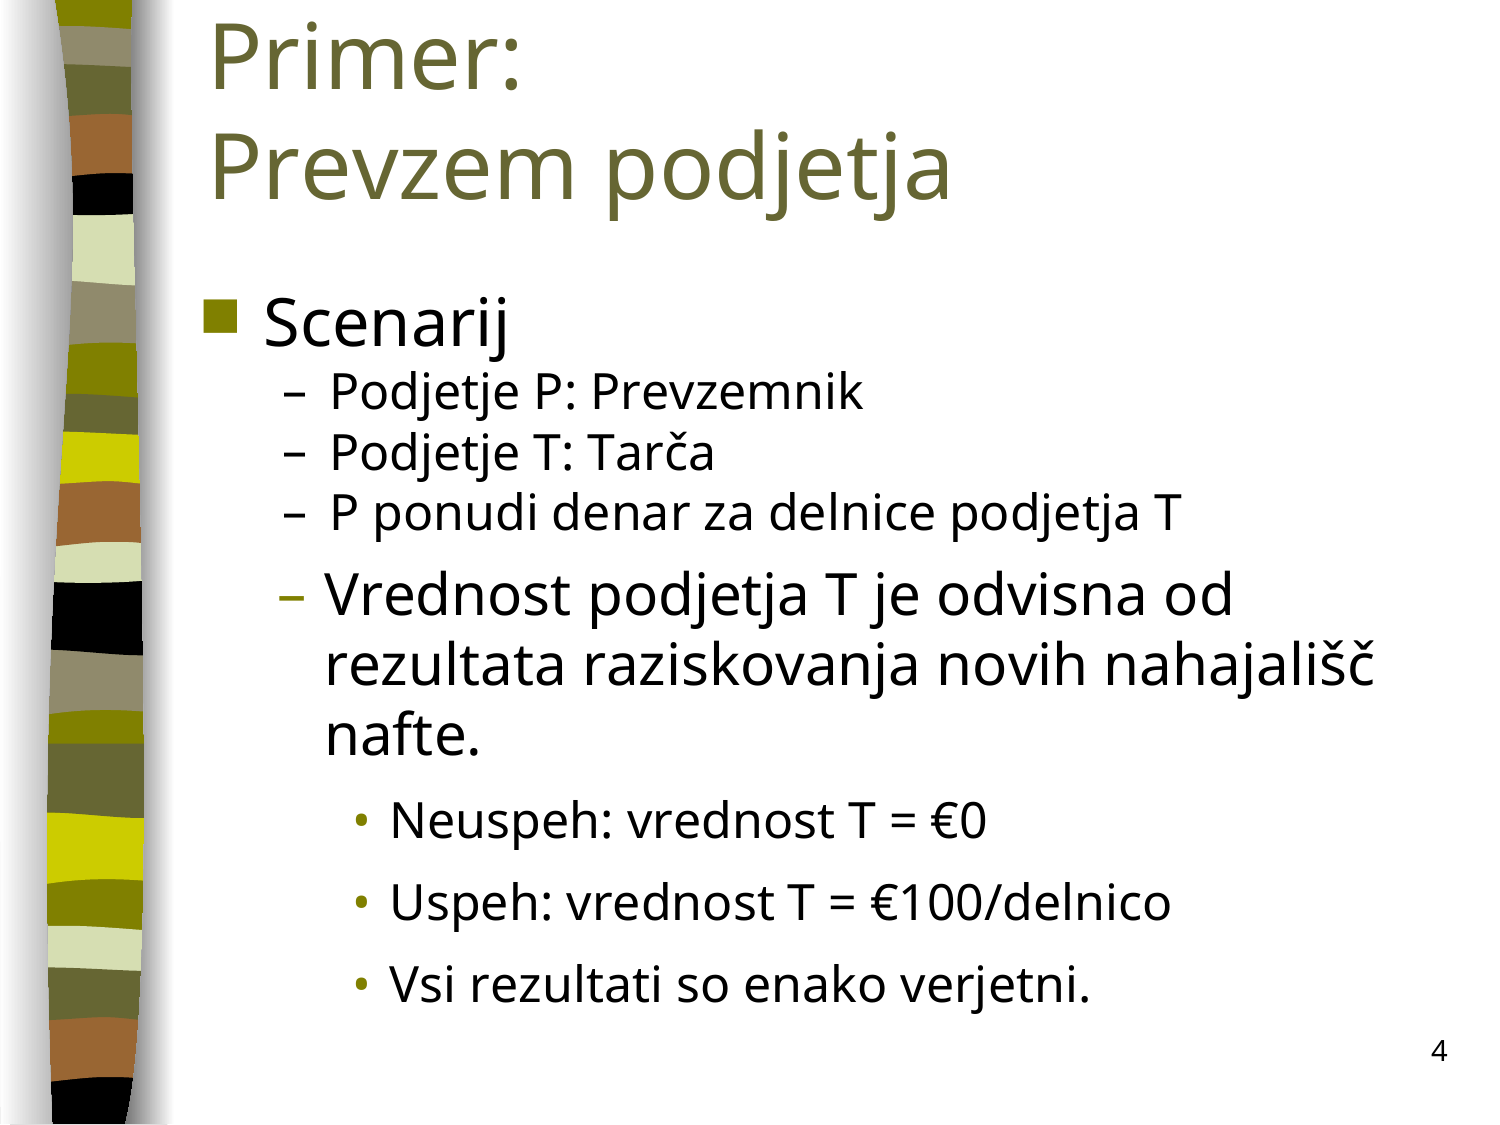

# Primer: Prevzem podjetja
Scenarij
Podjetje P: Prevzemnik
Podjetje T: Tarča
P ponudi denar za delnice podjetja T
Vrednost podjetja T je odvisna od rezultata raziskovanja novih nahajališč nafte.
Neuspeh: vrednost T = €0
Uspeh: vrednost T = €100/delnico
Vsi rezultati so enako verjetni.